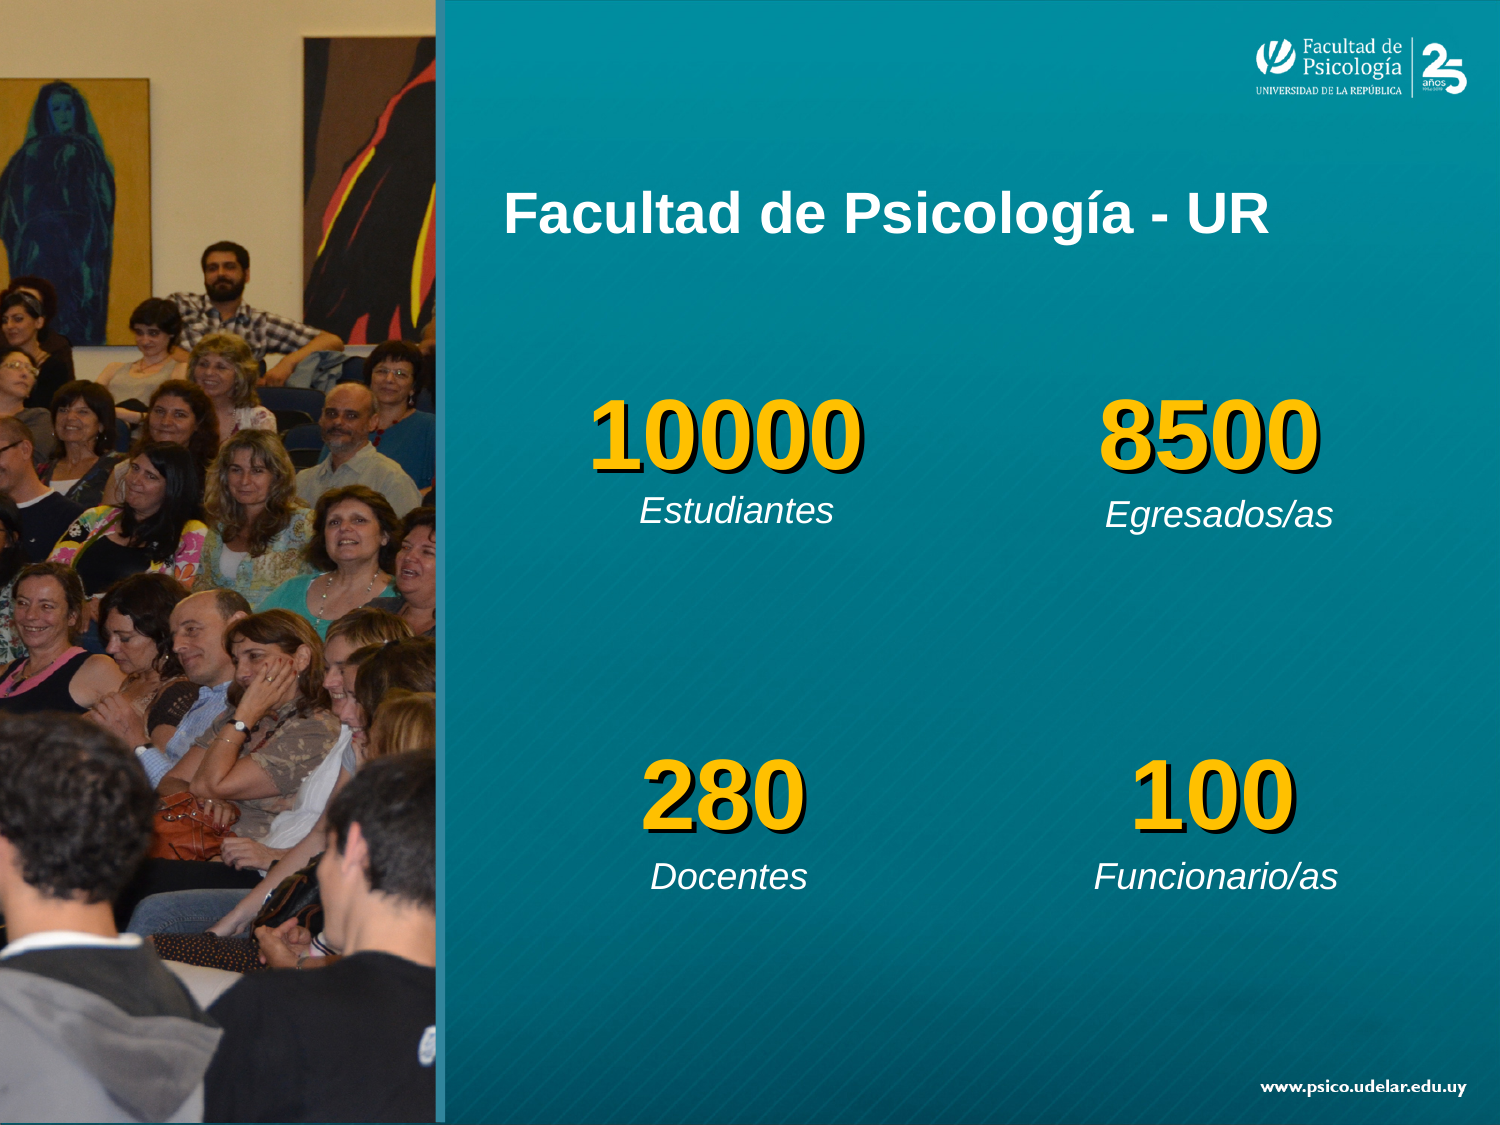

# Facultad de Psicología - UR
10000
8500
Estudiantes
Egresados/as
280
100
Docentes
Funcionario/as